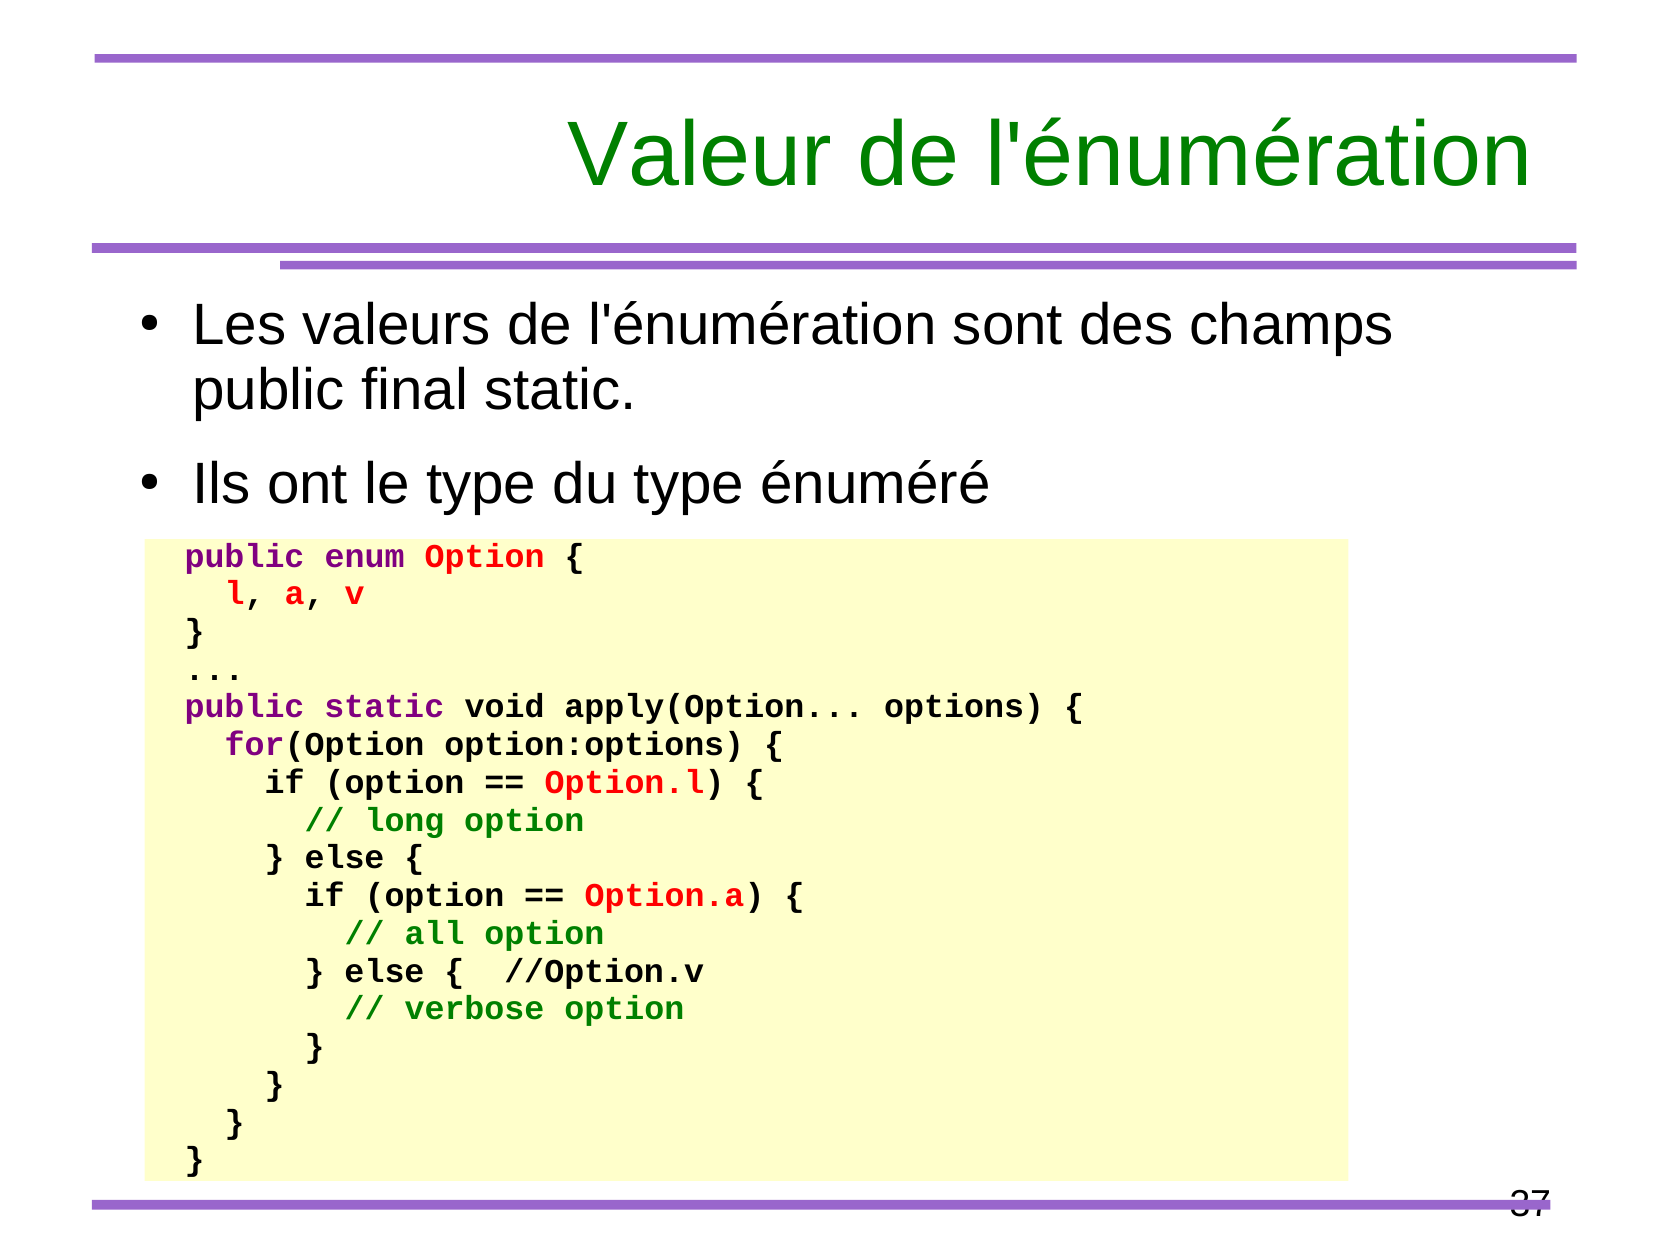

# Valeur de l'énumération
Les valeurs de l'énumération sont des champs
public final static.
Ils ont le type du type énuméré
 public enum Option {
 l, a, v
 }
 ...
 public static void apply(Option... options) {
 for(Option option:options) {
 if (option == Option.l) {
 // long option
 } else {
 if (option == Option.a) {
 // all option
 } else { //Option.v
 // verbose option
 }
 }
 }
 }